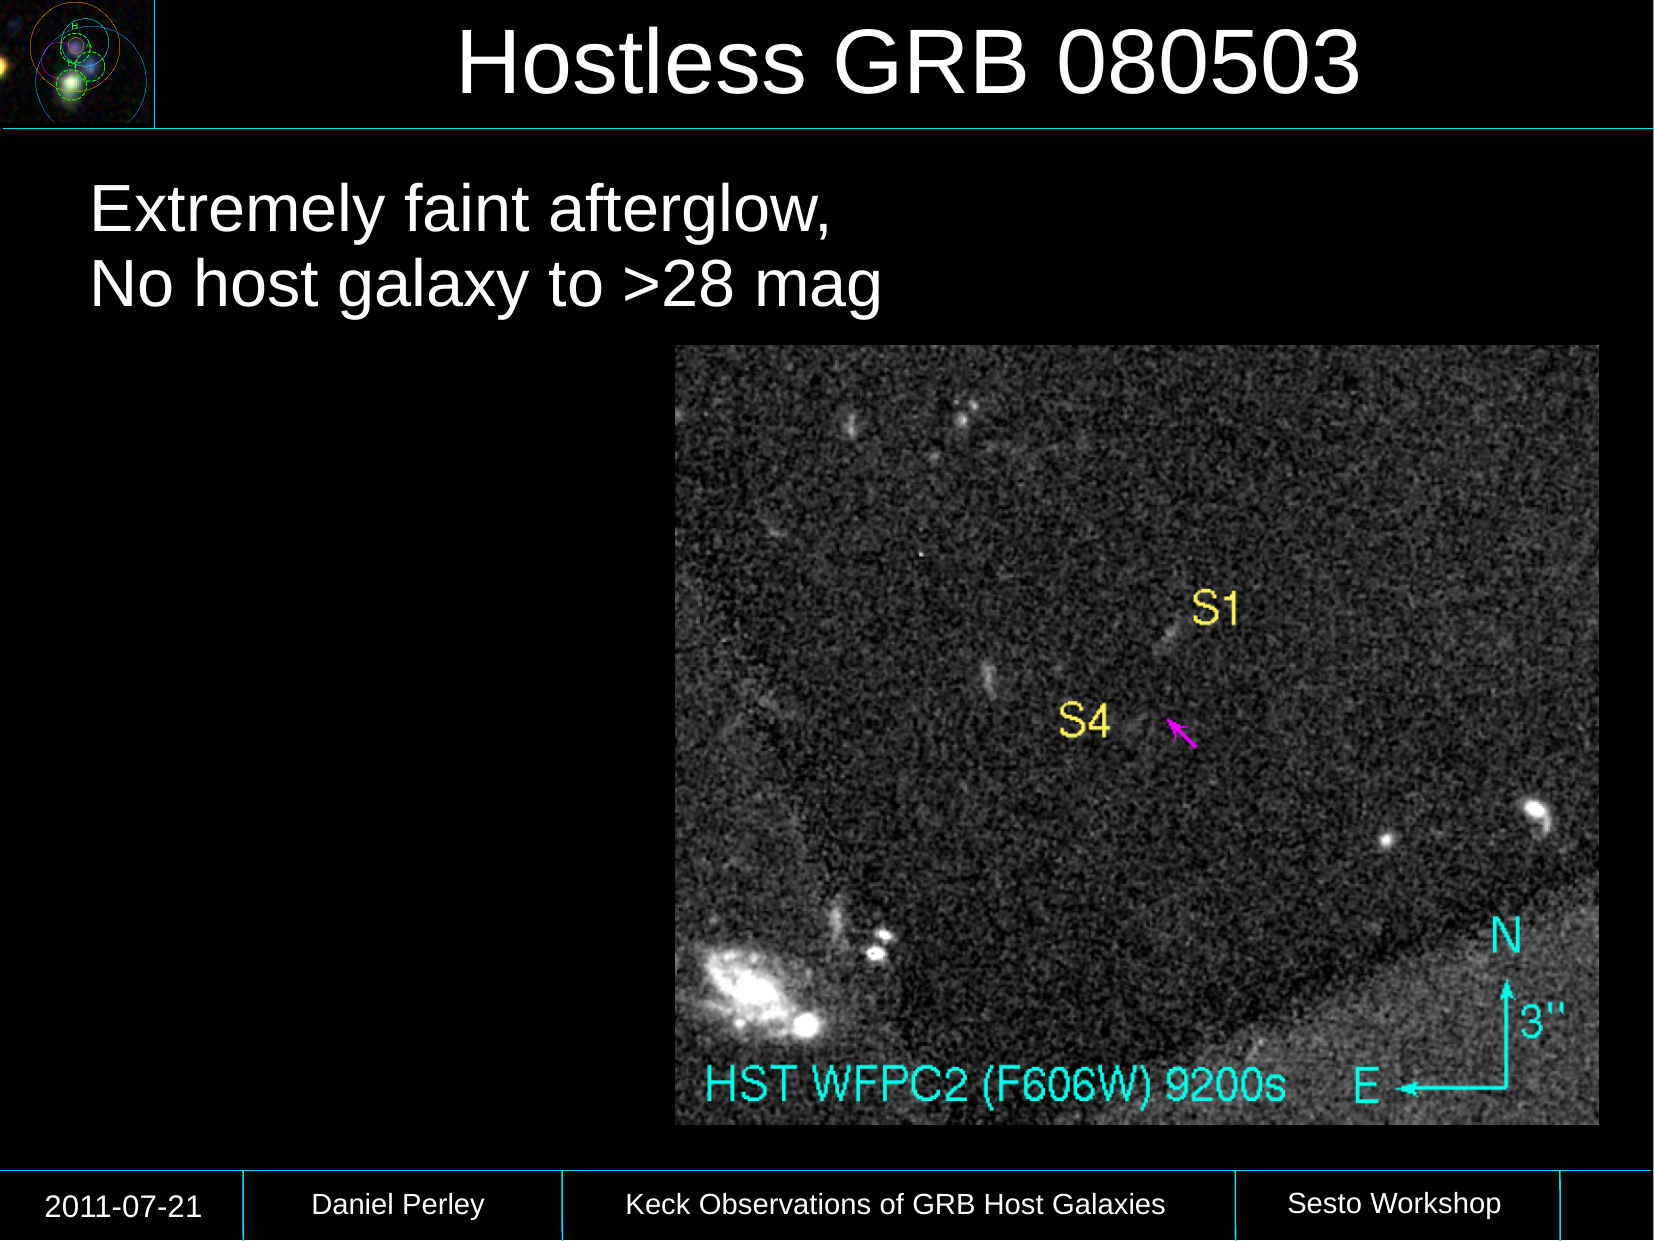

# Hostless GRB 080503
Extremely faint afterglow,
No host galaxy to >28 mag